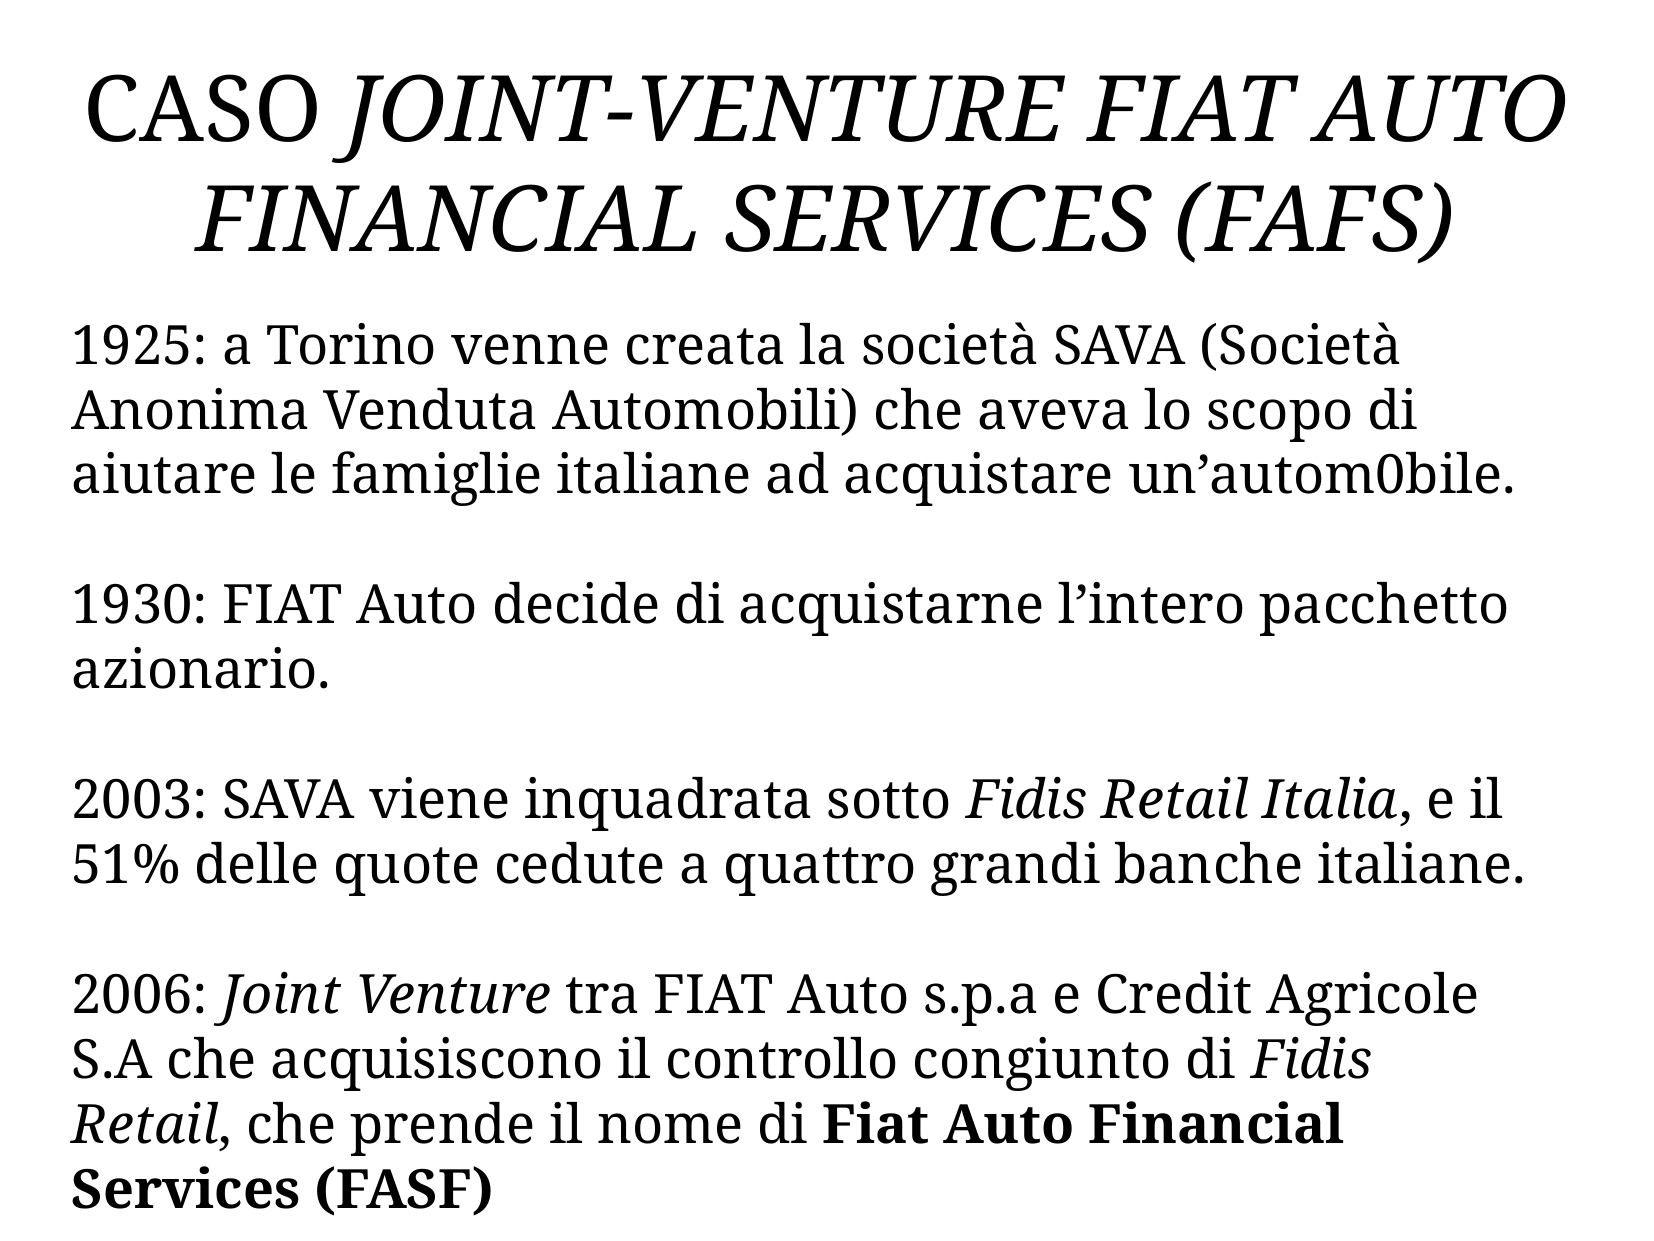

# CASO JOINT-VENTURE FIAT AUTO FINANCIAL SERVICES (FAFS)
1925: a Torino venne creata la società SAVA (Società Anonima Venduta Automobili) che aveva lo scopo di aiutare le famiglie italiane ad acquistare un’autom0bile.
1930: FIAT Auto decide di acquistarne l’intero pacchetto azionario.
2003: SAVA viene inquadrata sotto Fidis Retail Italia, e il 51% delle quote cedute a quattro grandi banche italiane.
2006: Joint Venture tra FIAT Auto s.p.a e Credit Agricole S.A che acquisiscono il controllo congiunto di Fidis Retail, che prende il nome di Fiat Auto Financial Services (FASF)